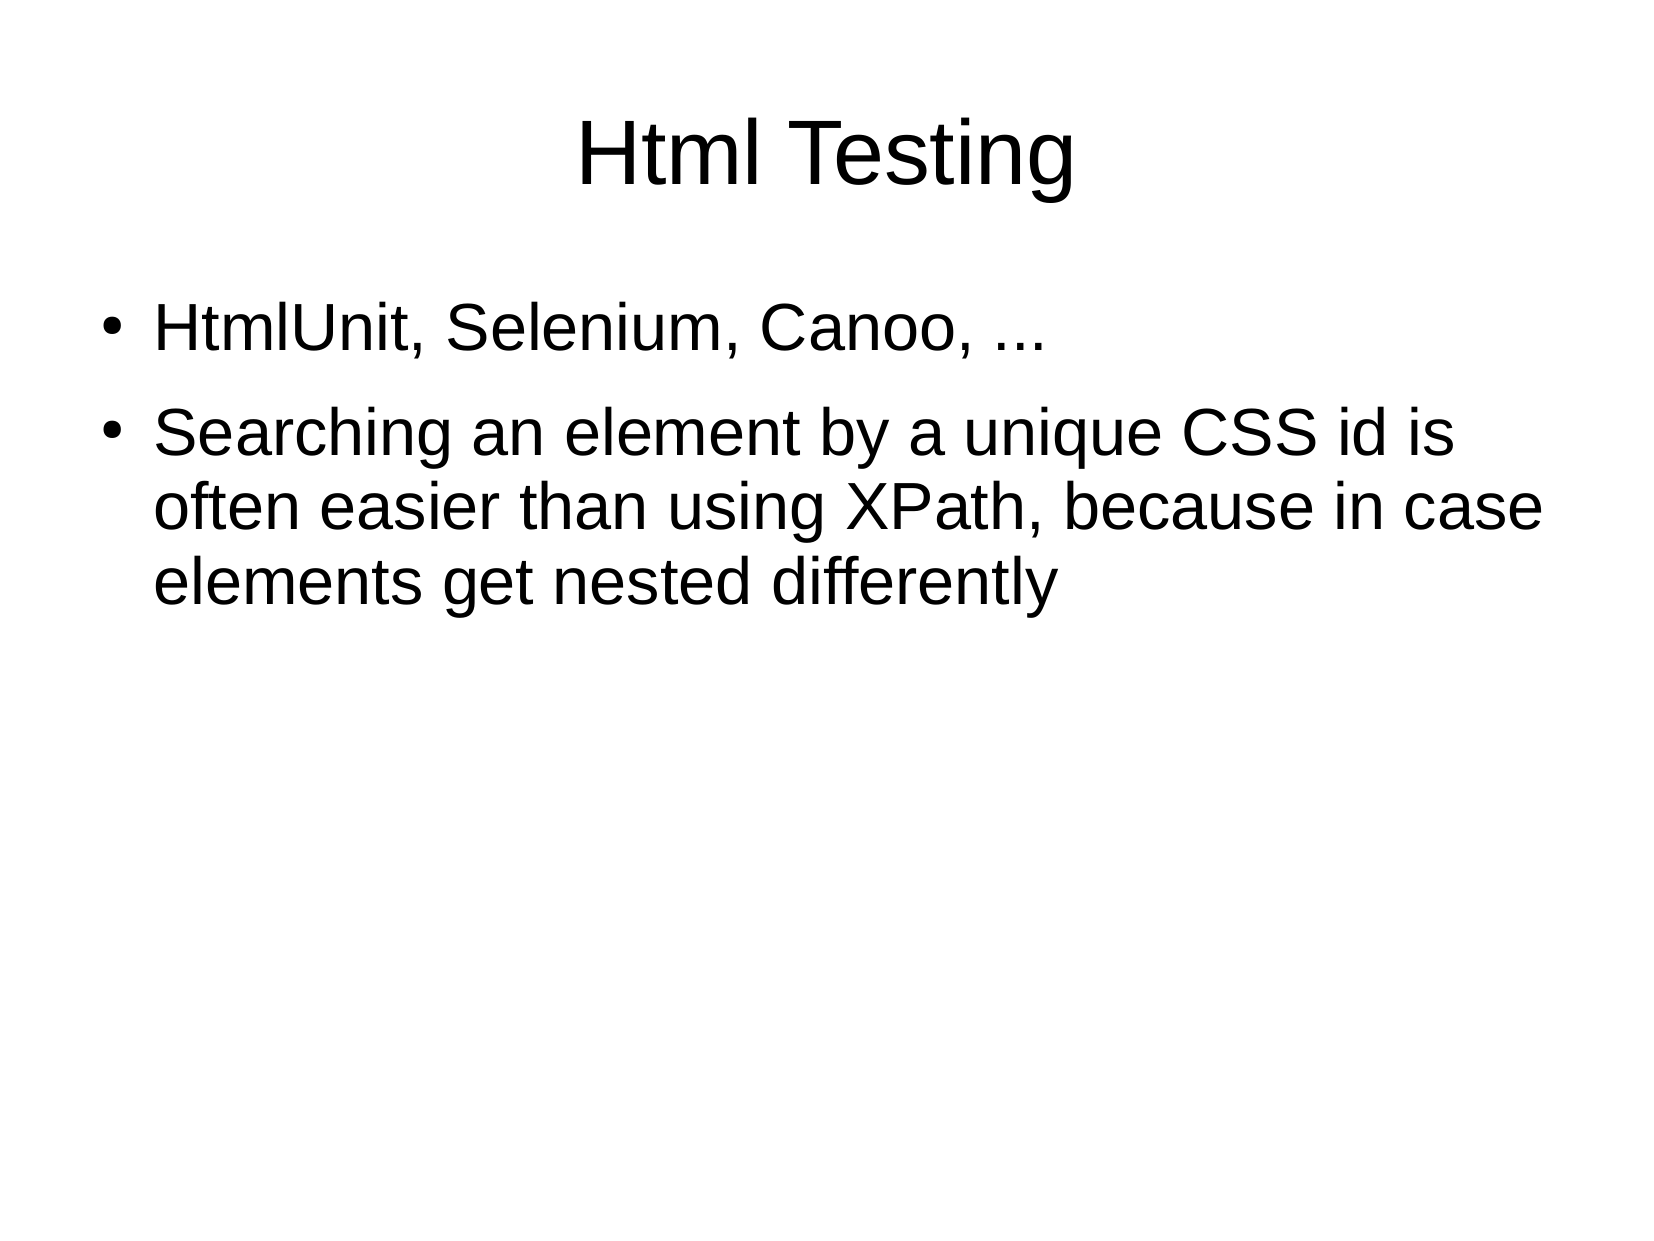

# Html Testing
HtmlUnit, Selenium, Canoo, ...
Searching an element by a unique CSS id is often easier than using XPath, because in case elements get nested differently